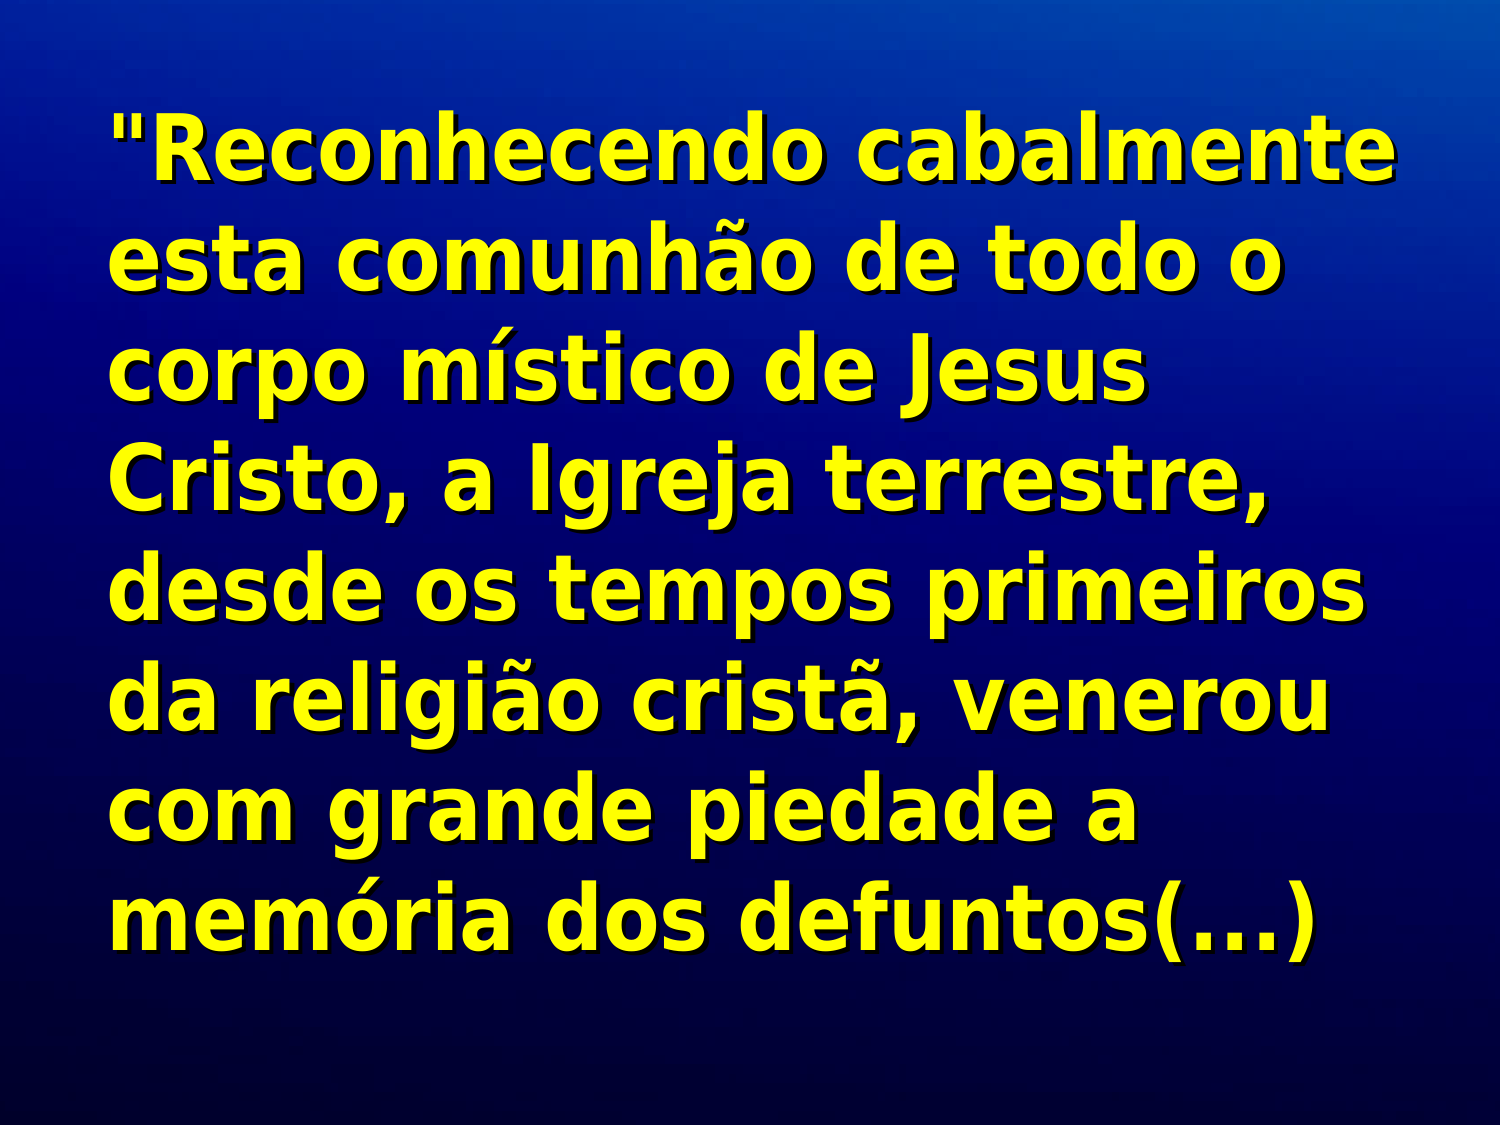

"Reconhecendo cabalmente esta comunhão de todo o corpo místico de Jesus Cristo, a Igreja terrestre, desde os tempos primeiros da religião cristã, venerou com grande piedade a memória dos defuntos(...)